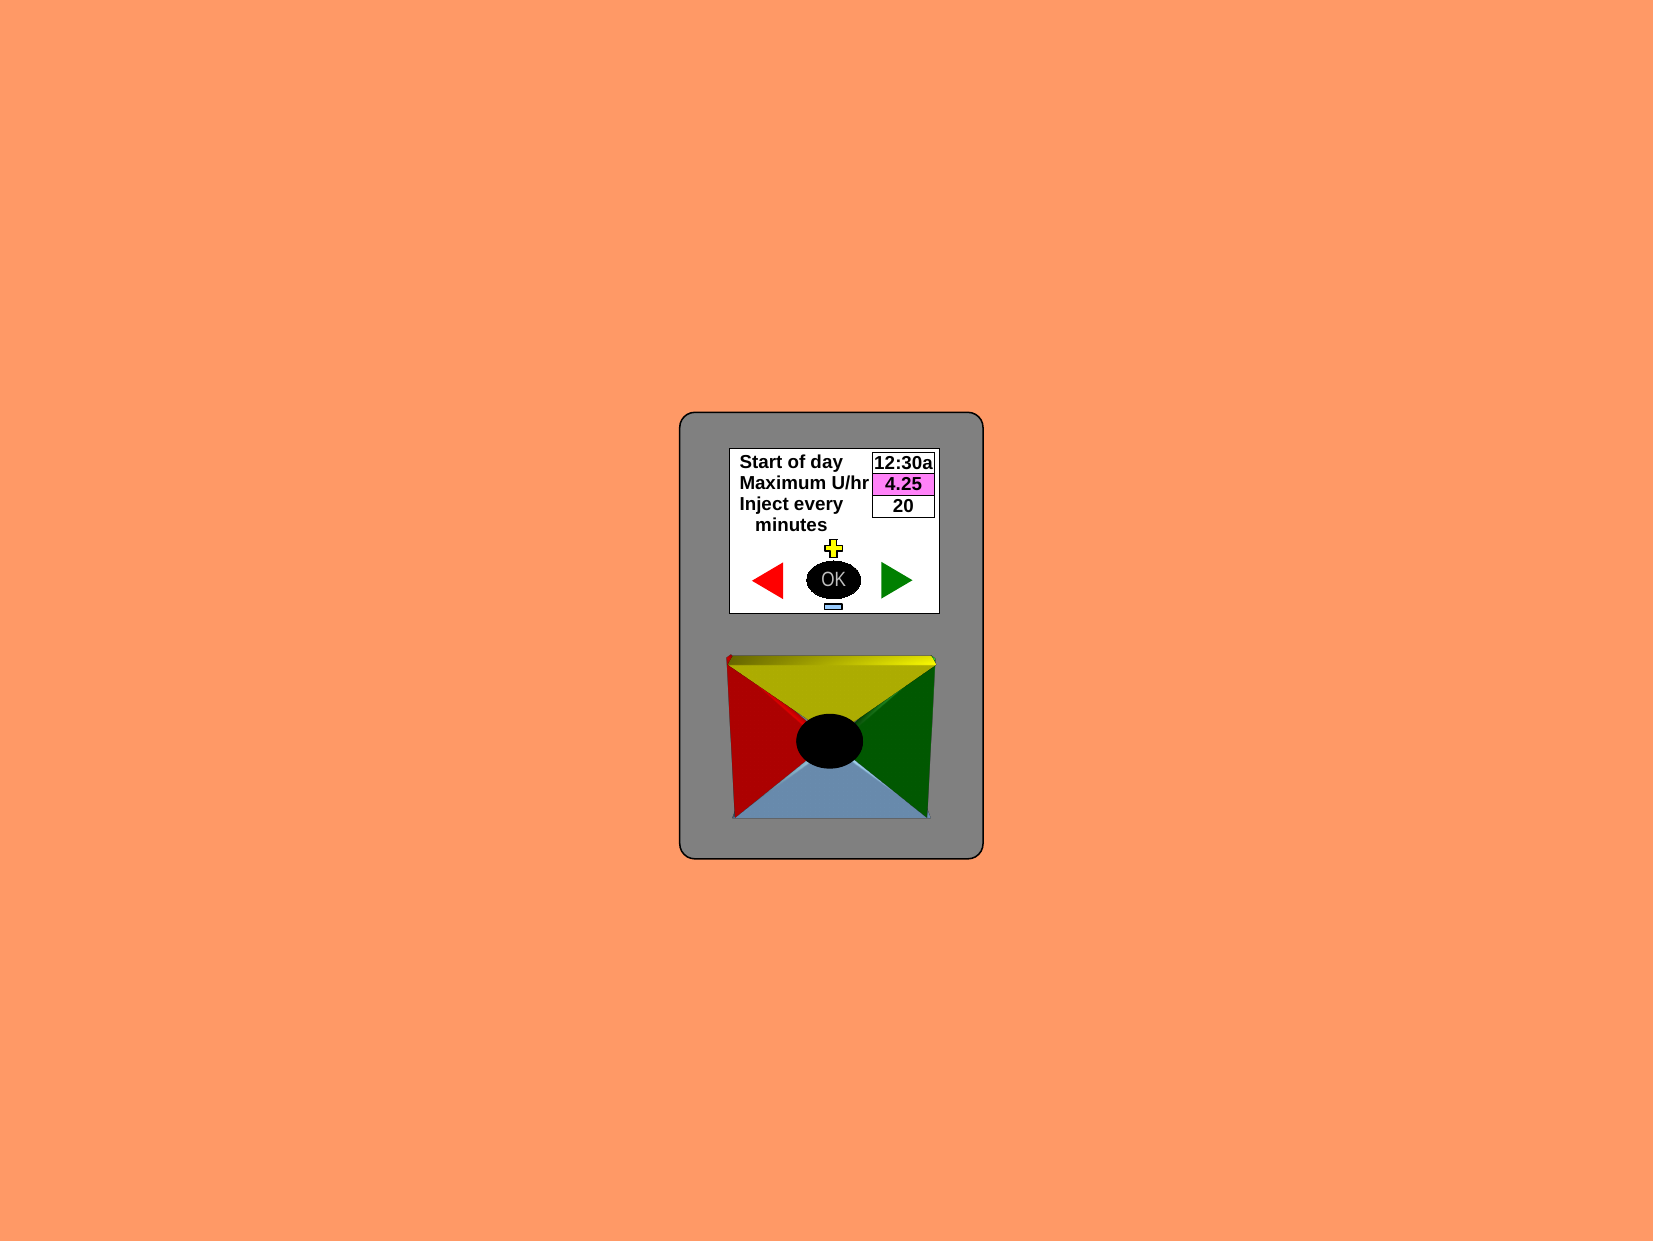

Start of day
Maximum U/hr
Inject every minutes
12:30a
4.25
20
OK